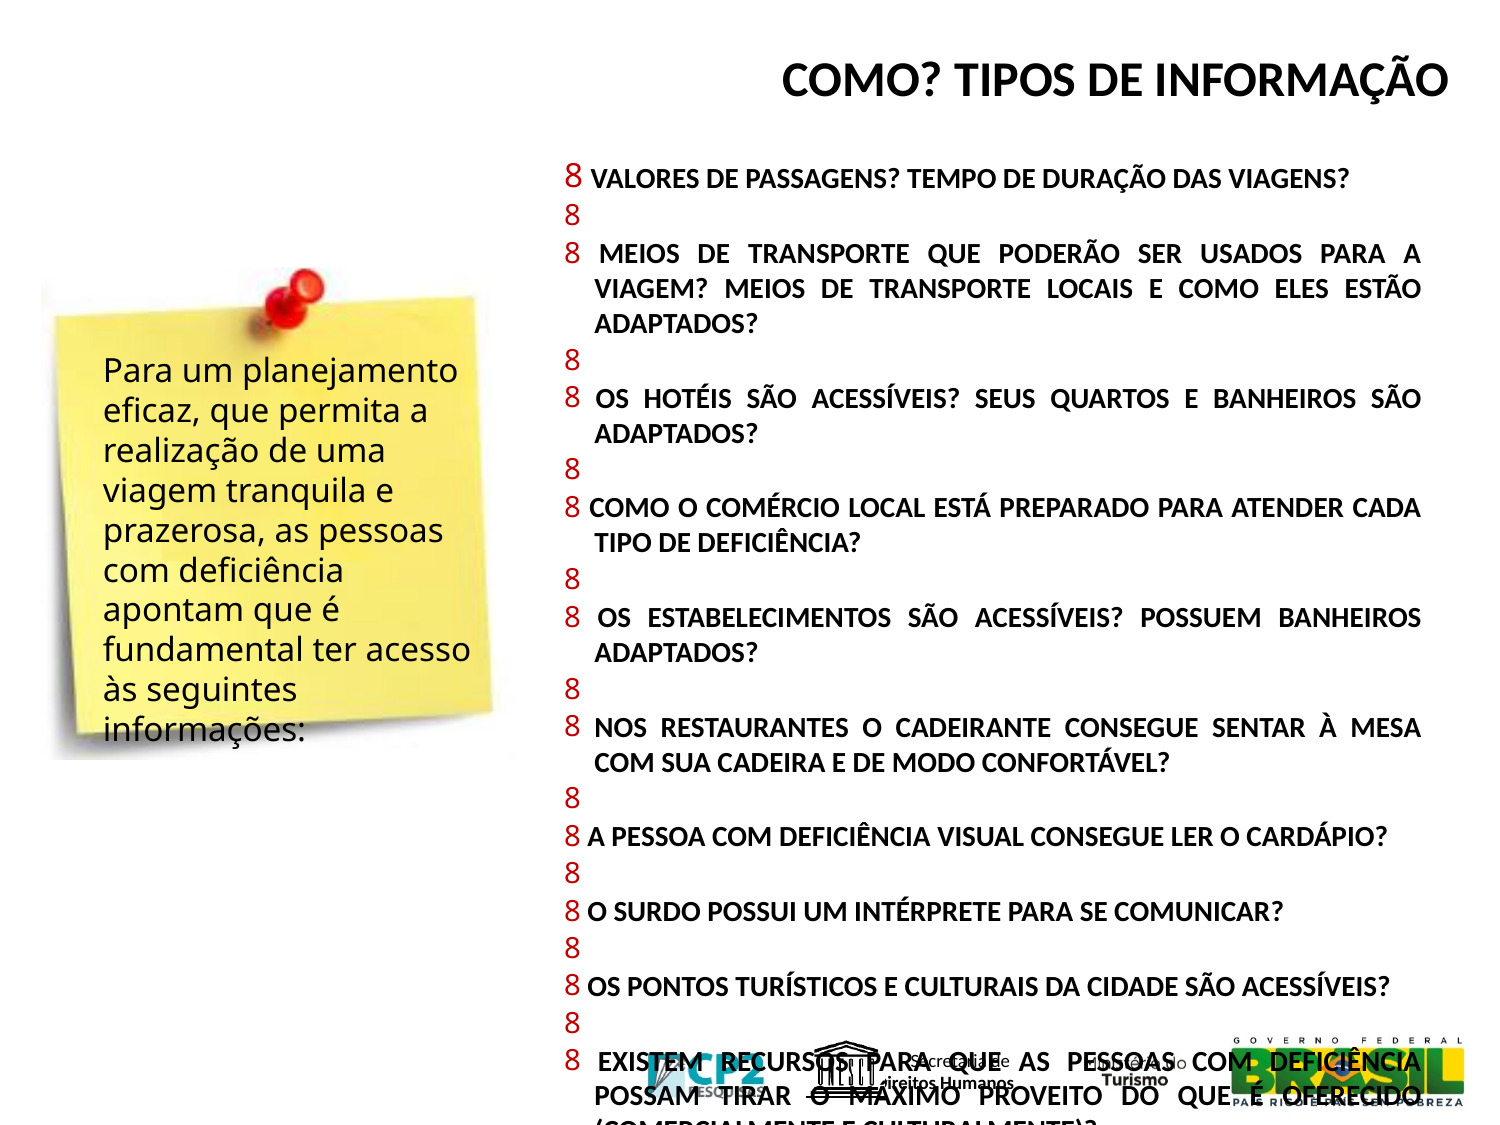

COMO? Tipos de Informação
 Valores de passagens? Tempo de duração das viagens?
 Meios de transporte que poderão ser usados para a viagem? Meios de transporte locais e como eles estão adaptados?
 Os hotéis são acessíveis? Seus quartos e banheiros são adaptados?
 Como o comércio local está preparado para atender cada tipo de deficiência?
 Os estabelecimentos são acessíveis? Possuem banheiros adaptados?
 Nos restaurantes o cadeirante consegue sentar à mesa com sua cadeira e de modo confortável?
 a pessoa com deficiência visual consegue ler o cardápio?
 O surdo possui um intérprete para se comunicar?
 Os pontos turísticos e culturais da cidade são acessíveis?
 Existem recursos para que as pessoas com deficiência possam tirar o máximo proveito do que é oferecido (comercialmente e culturalmente)?
Para um planejamento eficaz, que permita a realização de uma viagem tranquila e prazerosa, as pessoas com deficiência apontam que é fundamental ter acesso às seguintes informações: